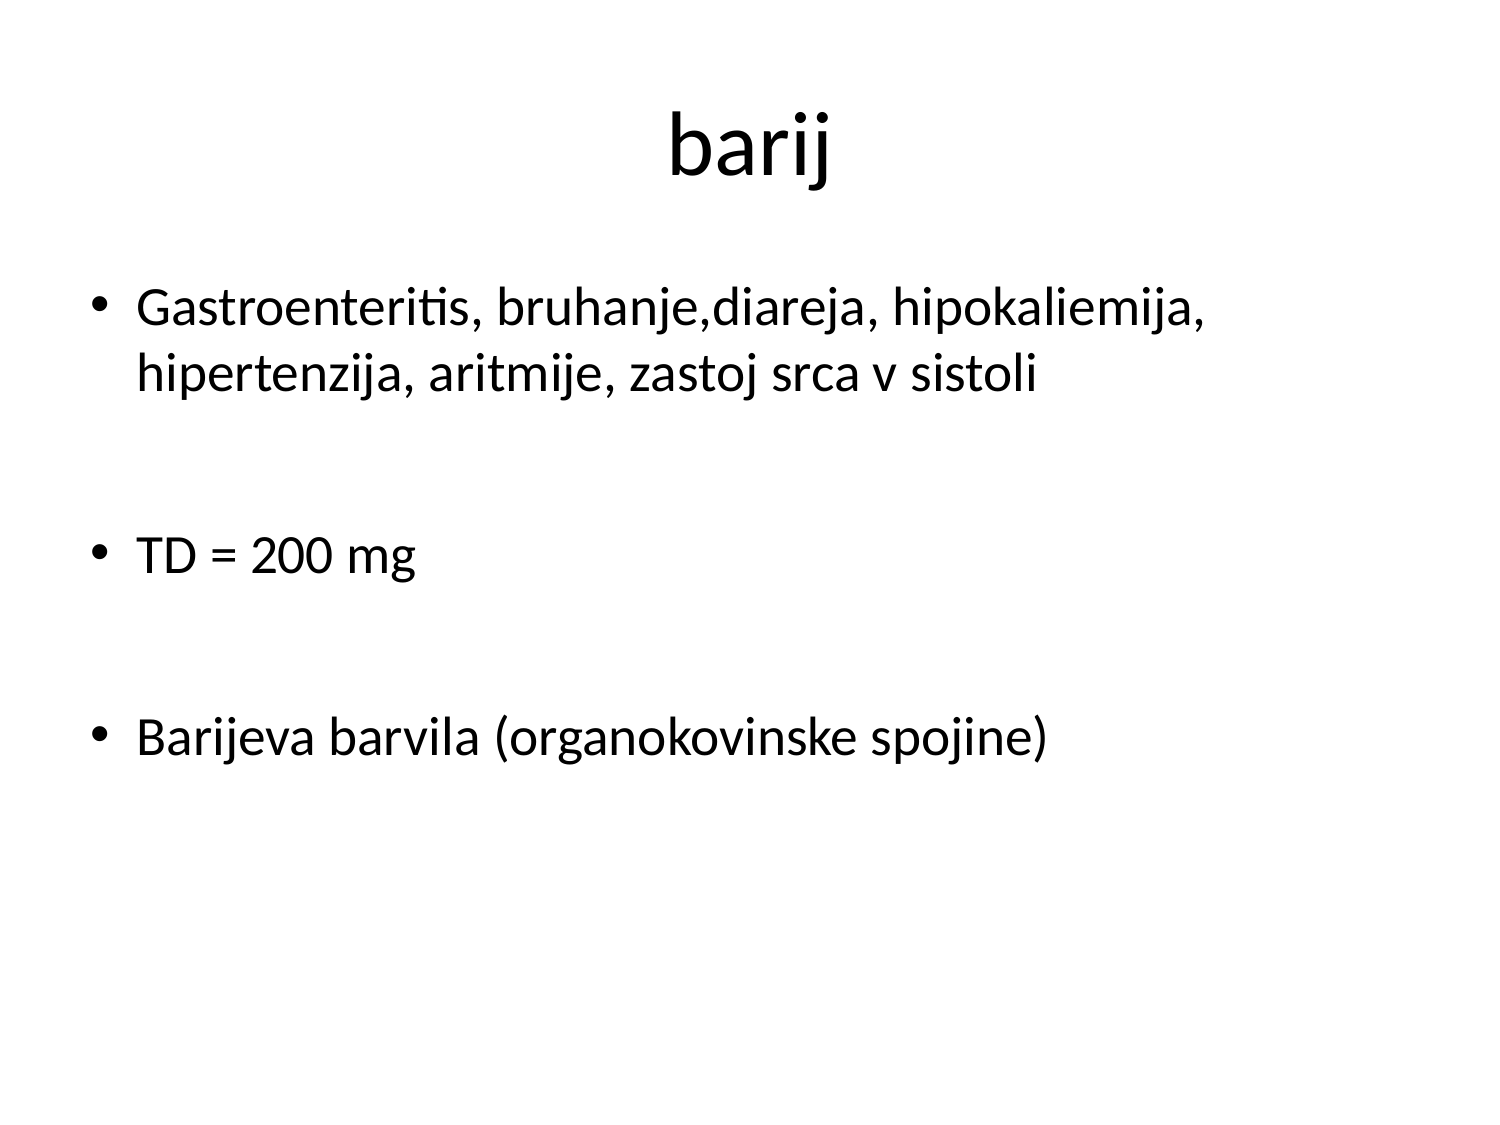

# barij
Gastroenteritis, bruhanje,diareja, hipokaliemija, hipertenzija, aritmije, zastoj srca v sistoli
TD = 200 mg
Barijeva barvila (organokovinske spojine)